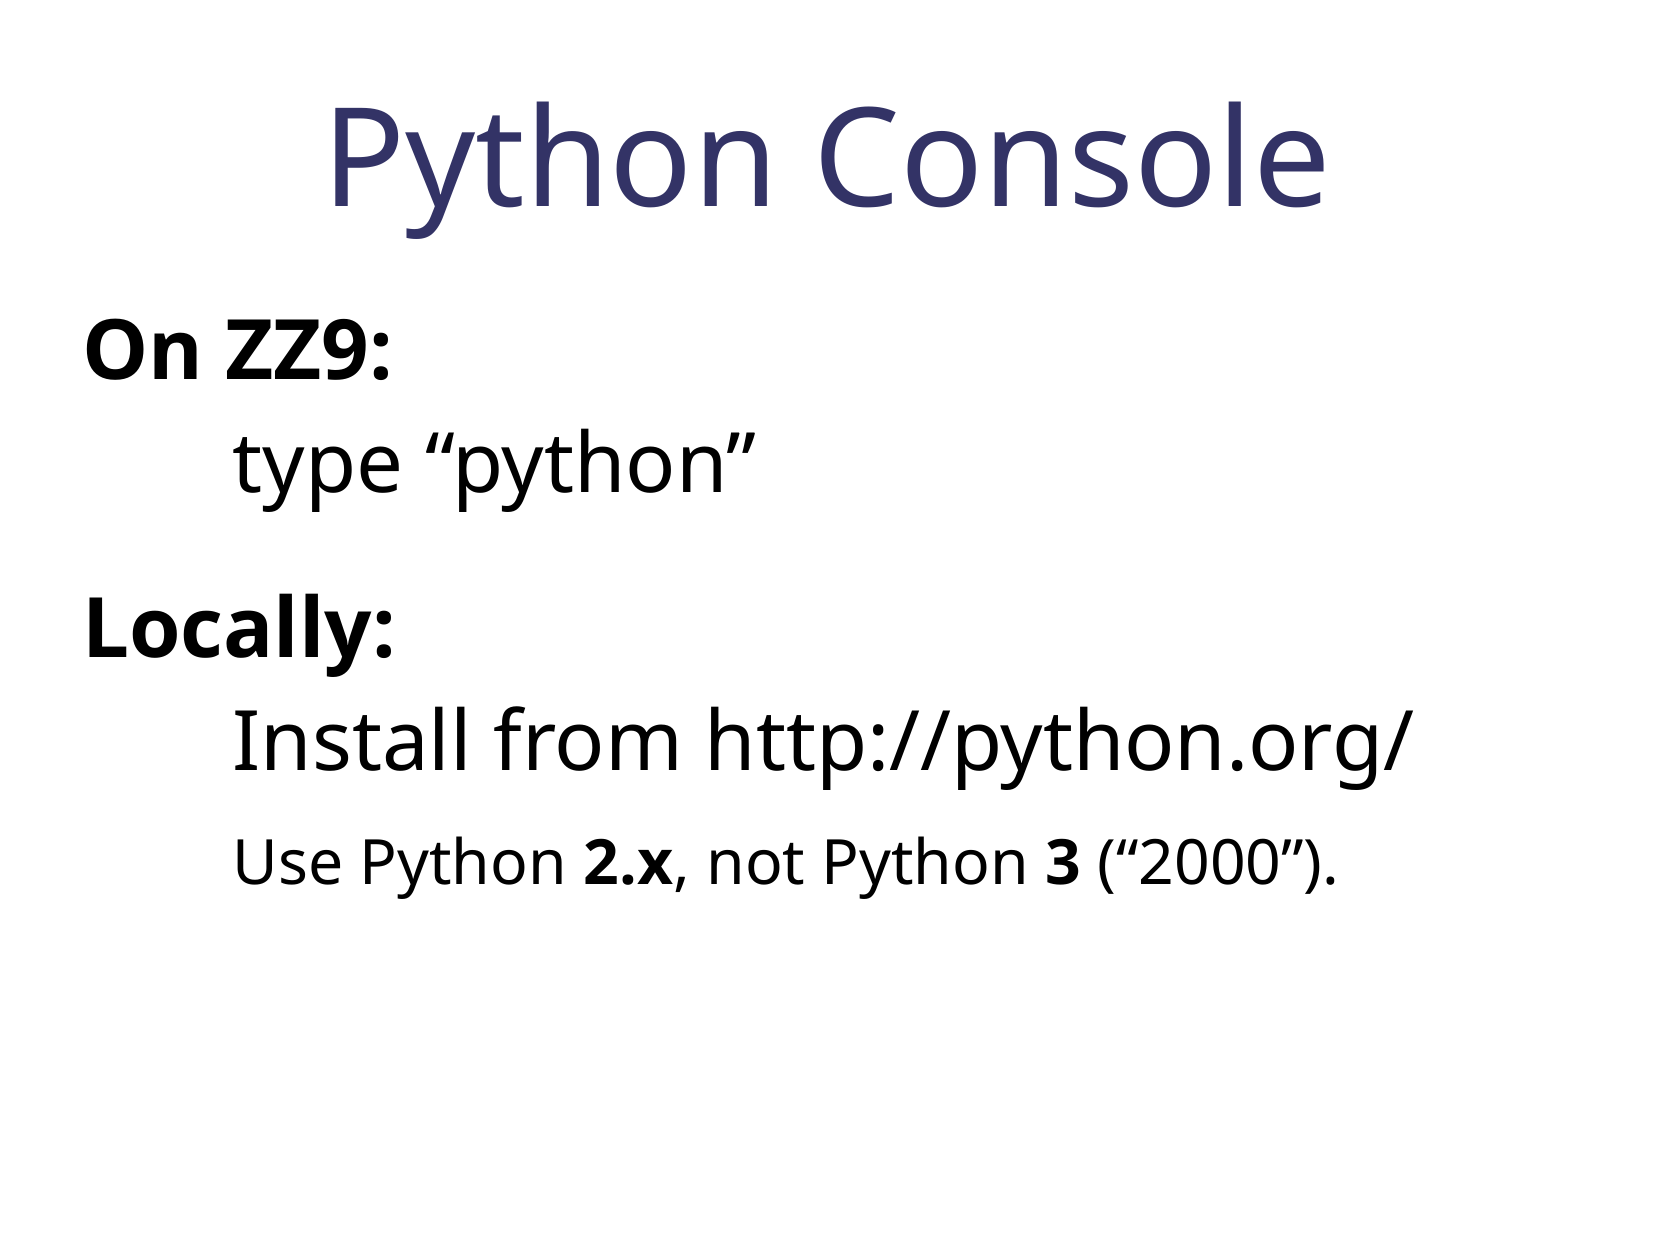

# Python Console
On ZZ9:
		type “python”
Locally:
		Install from http://python.org/
		Use Python 2.x, not Python 3 (“2000”).